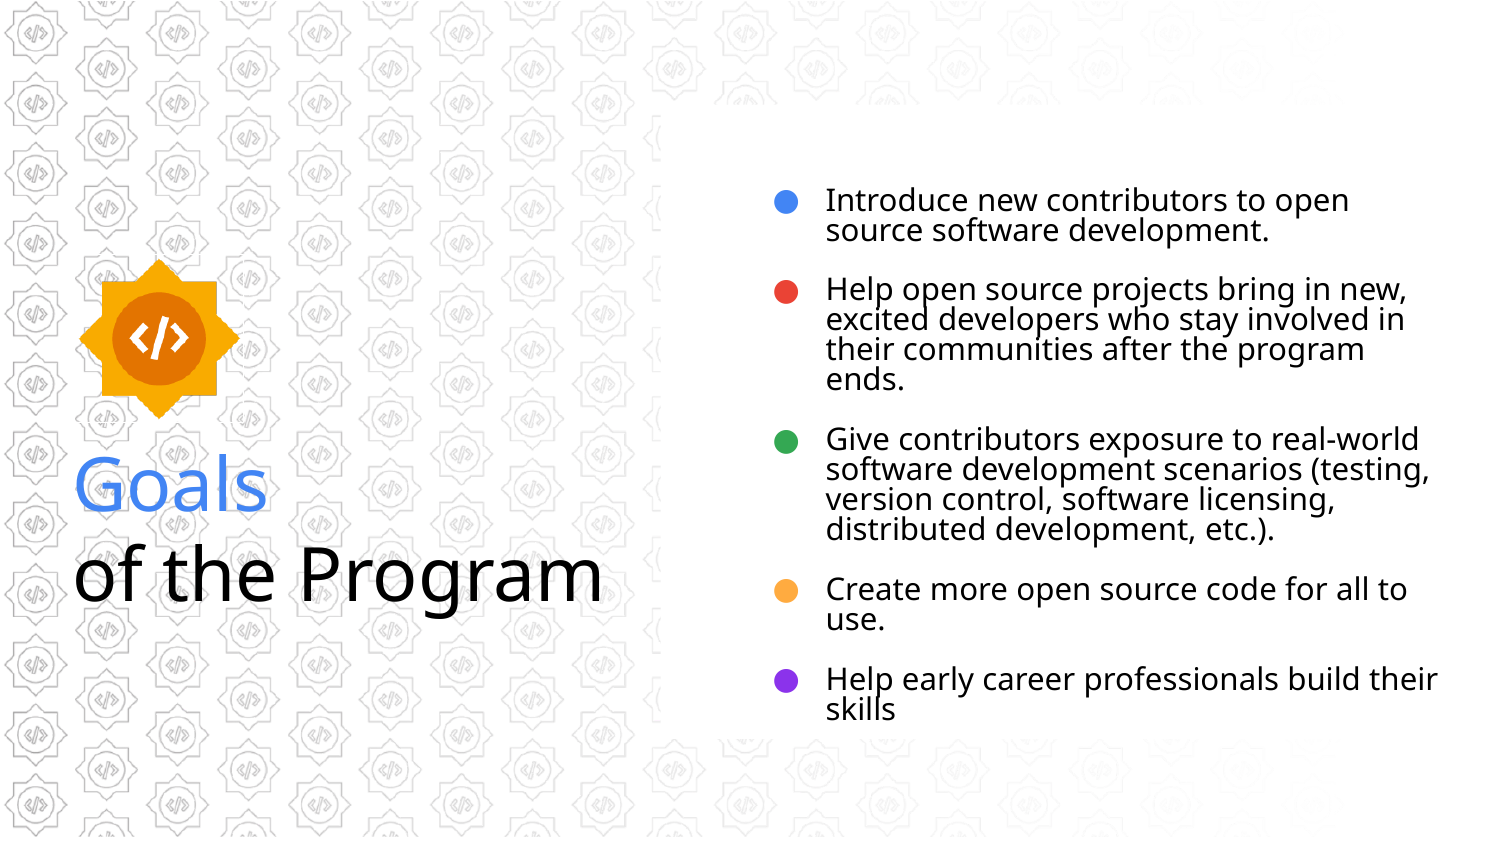

Introduce new contributors to open source software development.
Help open source projects bring in new, excited developers who stay involved in their communities after the program ends.
Give contributors exposure to real-world software development scenarios (testing, version control, software licensing, distributed development, etc.).
Create more open source code for all to use.
Help early career professionals build their skills
# Goals of the Program